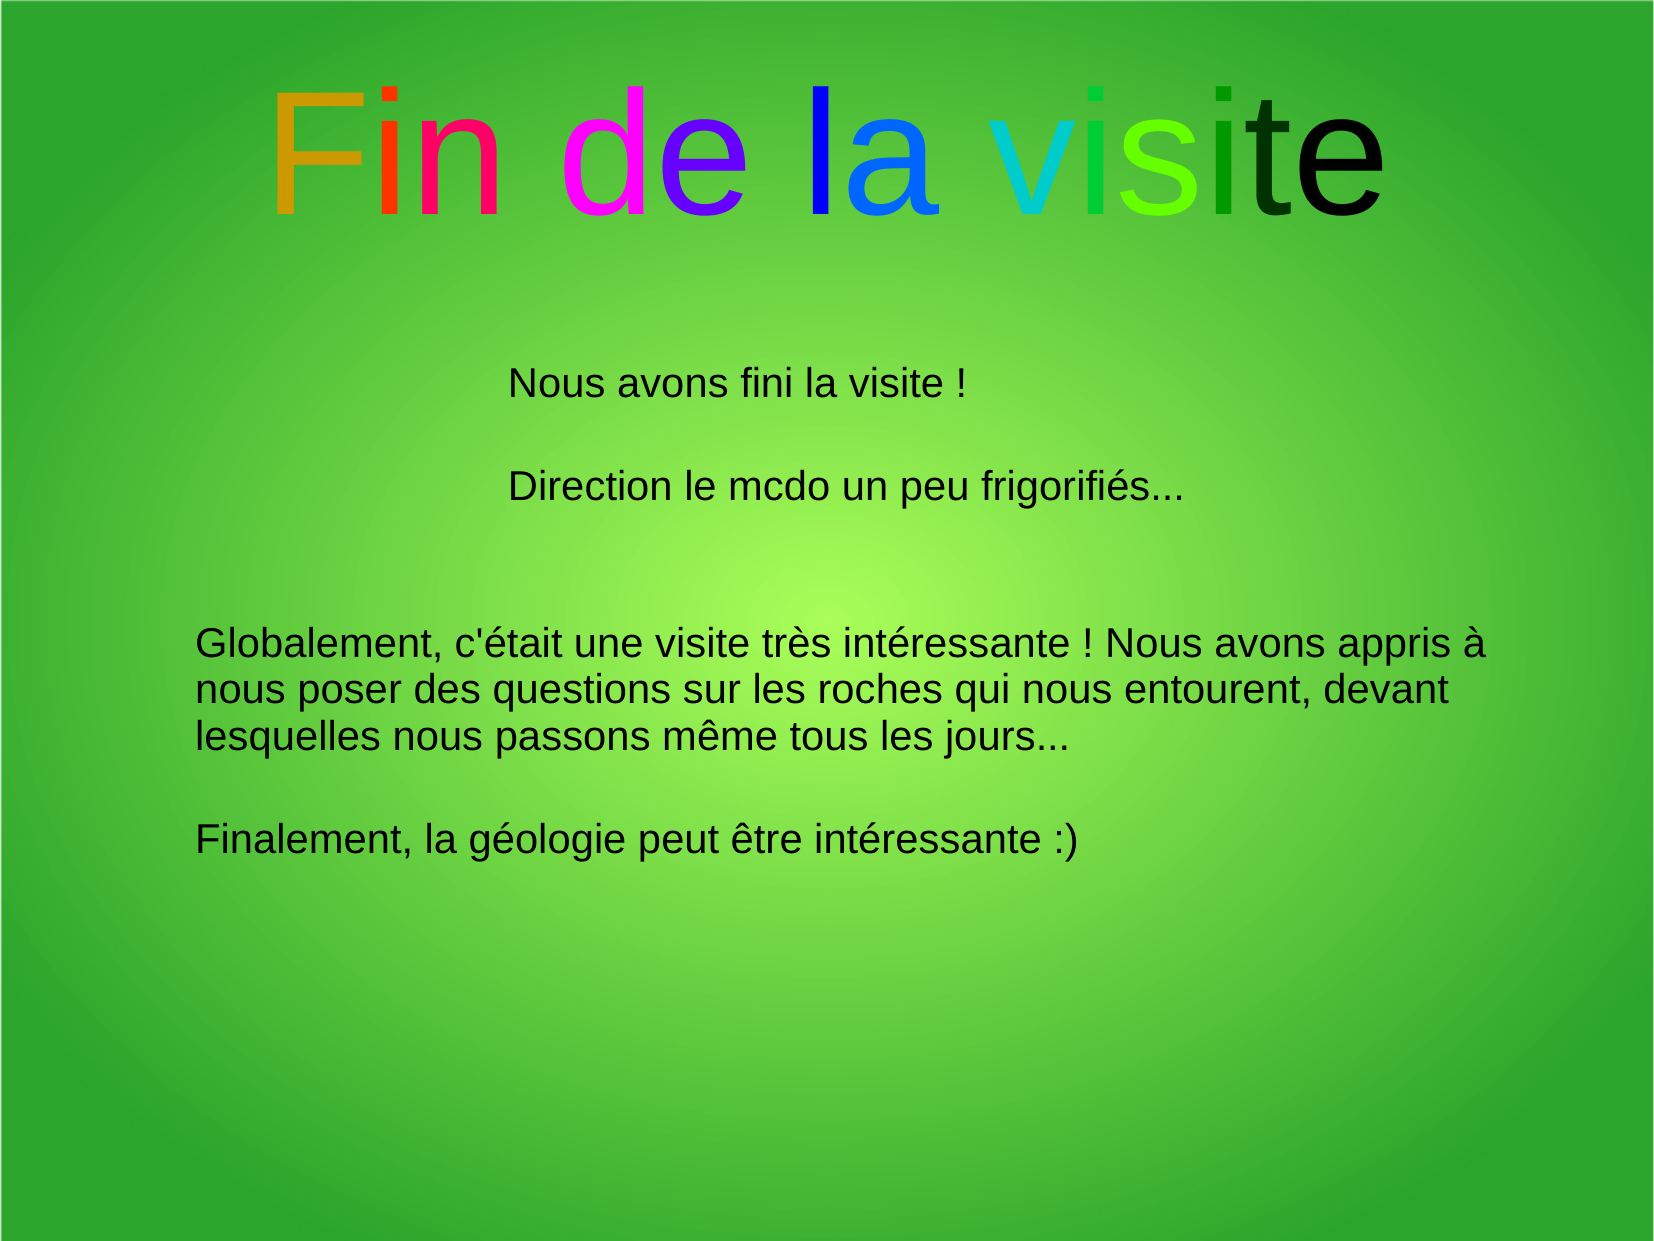

# Fin de la visite
Nous avons fini la visite !
Direction le mcdo un peu frigorifiés...
Globalement, c'était une visite très intéressante ! Nous avons appris à nous poser des questions sur les roches qui nous entourent, devant lesquelles nous passons même tous les jours...
Finalement, la géologie peut être intéressante :)